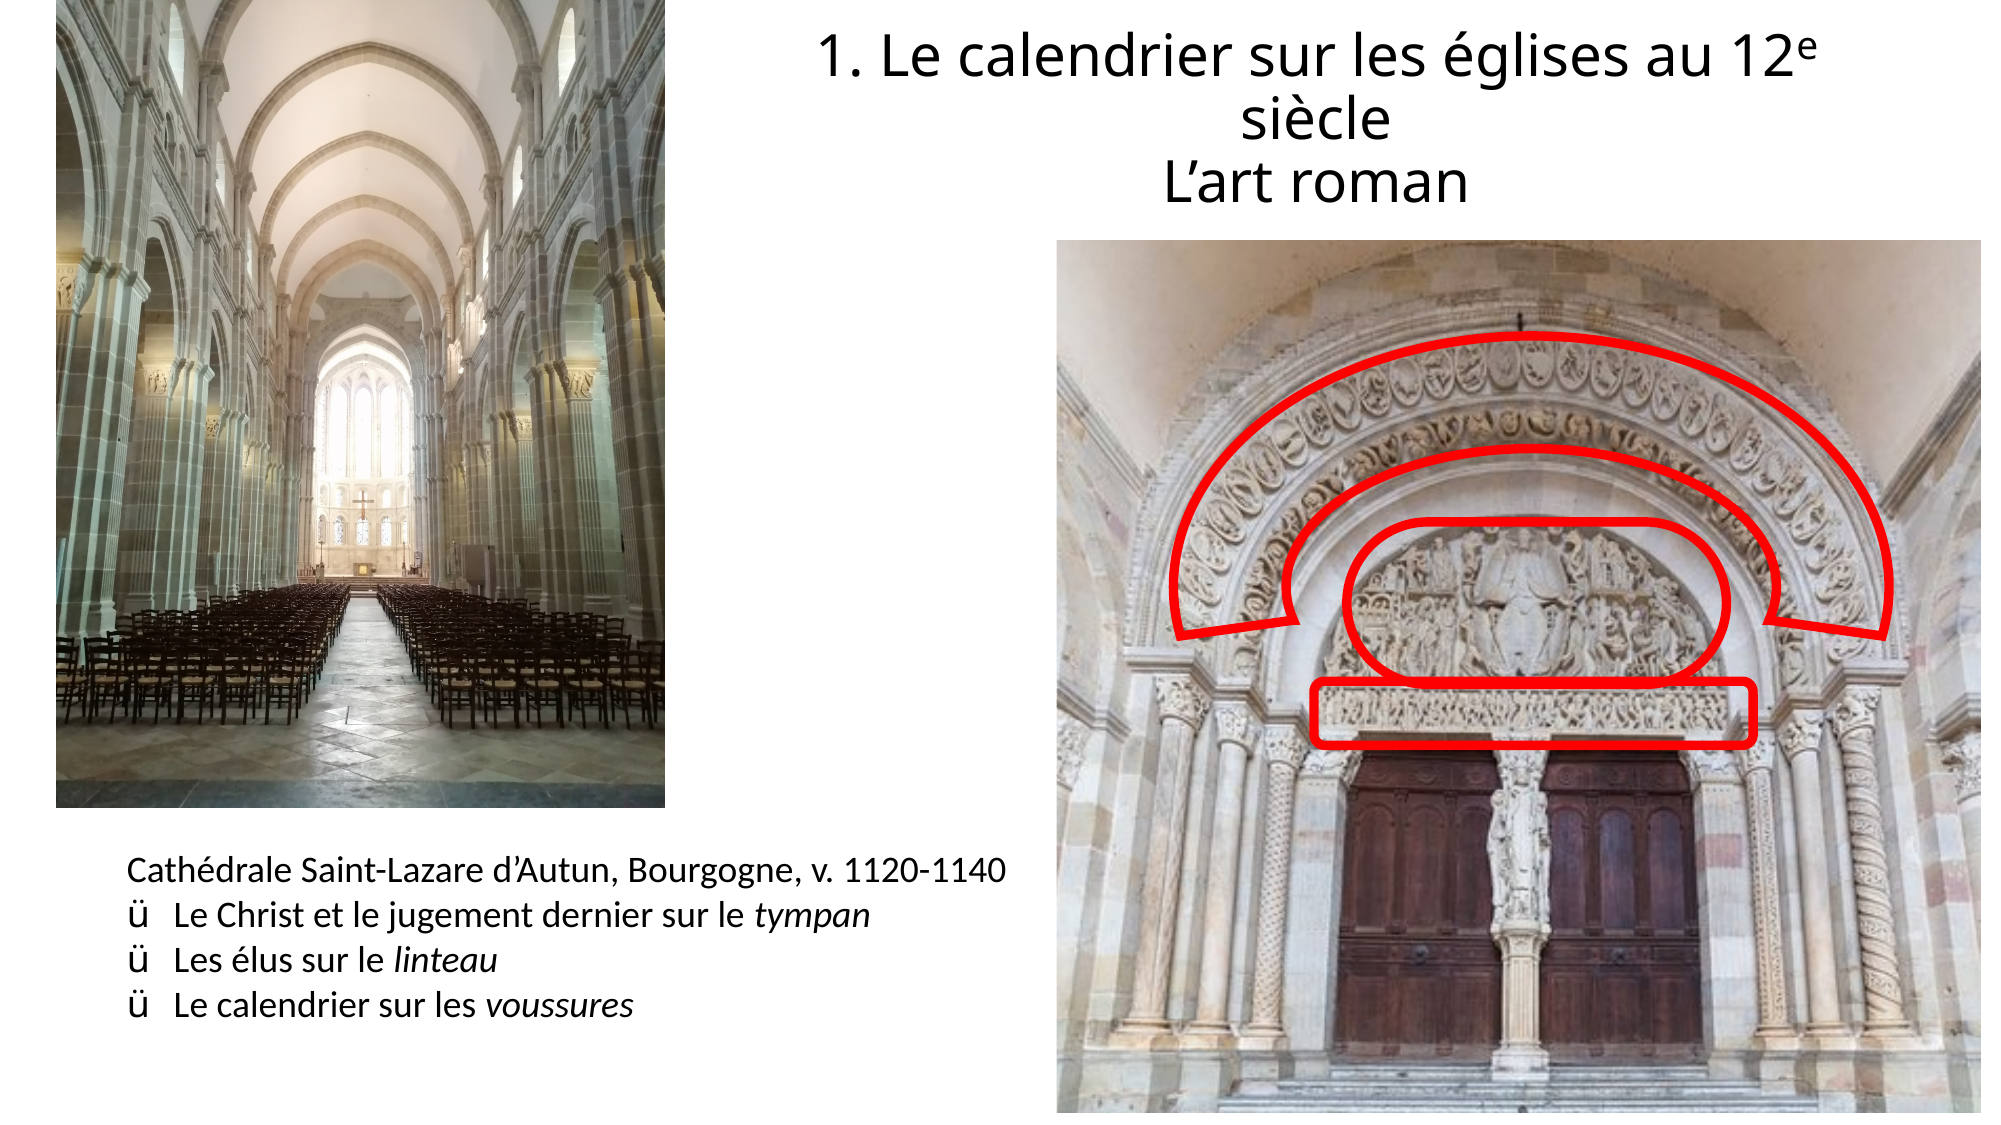

# 1. Le calendrier sur les églises au 12e siècle L’art roman
Cathédrale Saint-Lazare d’Autun, Bourgogne, v. 1120-1140
Le Christ et le jugement dernier sur le tympan
Les élus sur le linteau
Le calendrier sur les voussures